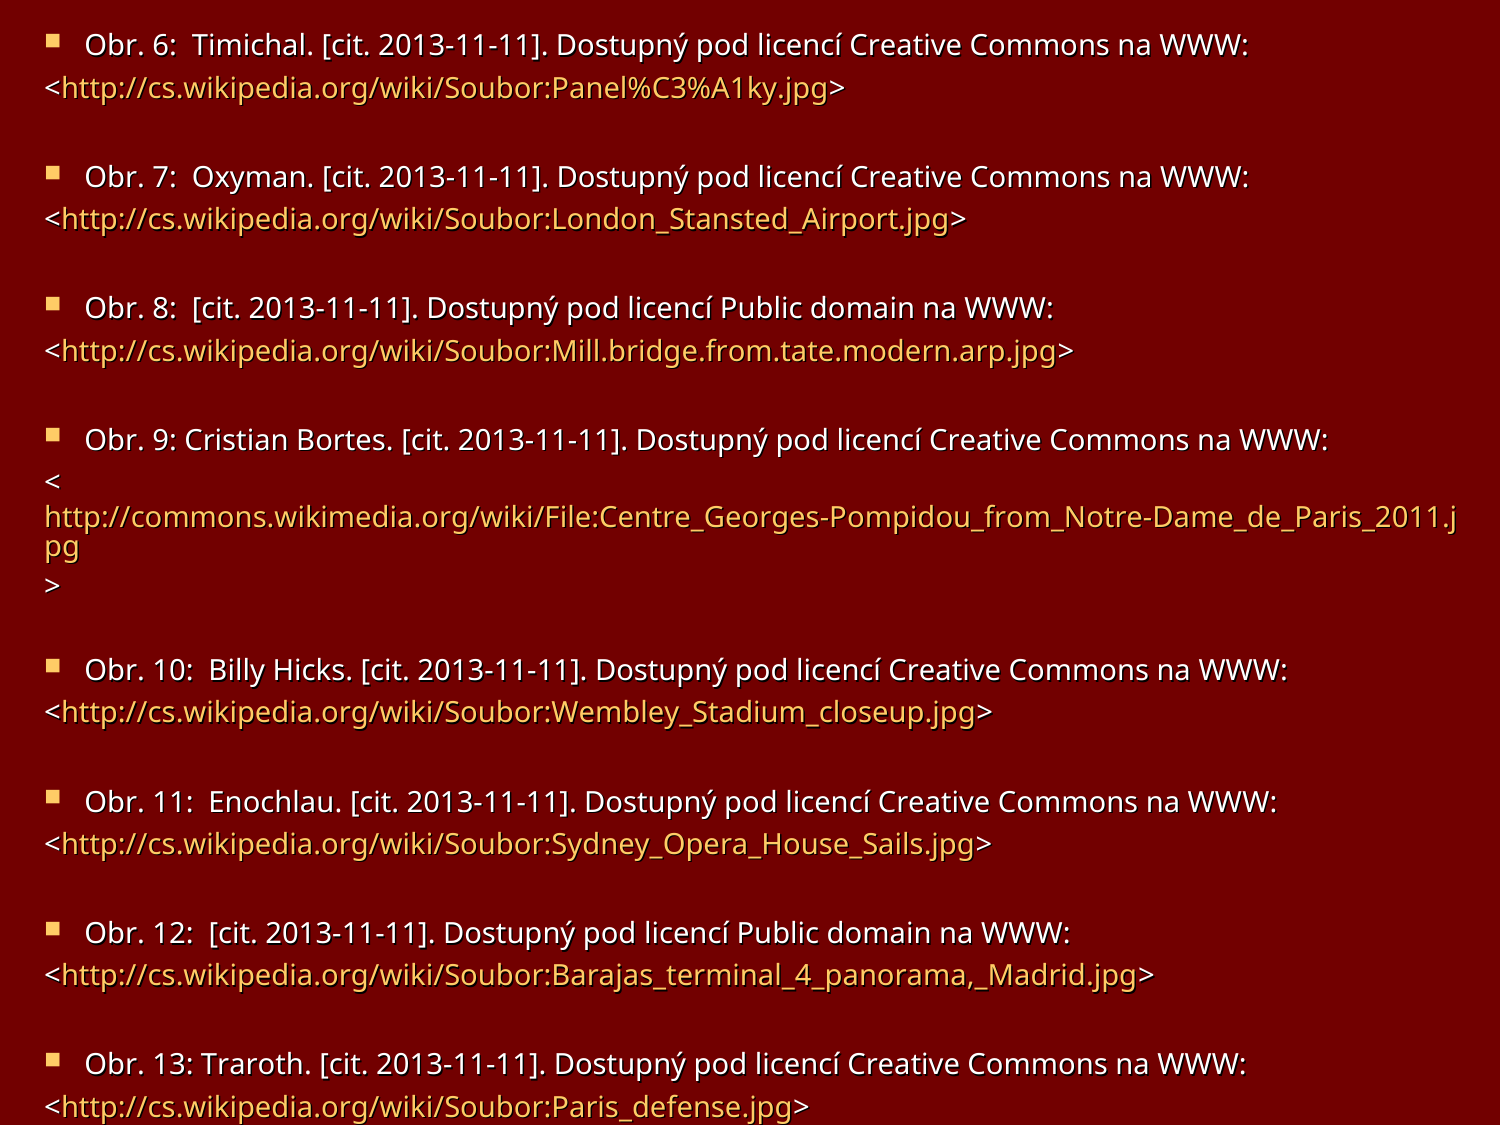

Obr. 6: Timichal. [cit. 2013-11-11]. Dostupný pod licencí Creative Commons na WWW:
<http://cs.wikipedia.org/wiki/Soubor:Panel%C3%A1ky.jpg>
 Obr. 7: Oxyman. [cit. 2013-11-11]. Dostupný pod licencí Creative Commons na WWW:
<http://cs.wikipedia.org/wiki/Soubor:London_Stansted_Airport.jpg>
 Obr. 8: [cit. 2013-11-11]. Dostupný pod licencí Public domain na WWW:
<http://cs.wikipedia.org/wiki/Soubor:Mill.bridge.from.tate.modern.arp.jpg>
 Obr. 9: Cristian Bortes. [cit. 2013-11-11]. Dostupný pod licencí Creative Commons na WWW:
<http://commons.wikimedia.org/wiki/File:Centre_Georges-Pompidou_from_Notre-Dame_de_Paris_2011.jpg>
 Obr. 10: Billy Hicks. [cit. 2013-11-11]. Dostupný pod licencí Creative Commons na WWW:
<http://cs.wikipedia.org/wiki/Soubor:Wembley_Stadium_closeup.jpg>
 Obr. 11: Enochlau. [cit. 2013-11-11]. Dostupný pod licencí Creative Commons na WWW:
<http://cs.wikipedia.org/wiki/Soubor:Sydney_Opera_House_Sails.jpg>
 Obr. 12: [cit. 2013-11-11]. Dostupný pod licencí Public domain na WWW:
<http://cs.wikipedia.org/wiki/Soubor:Barajas_terminal_4_panorama,_Madrid.jpg>
 Obr. 13: Traroth. [cit. 2013-11-11]. Dostupný pod licencí Creative Commons na WWW:
<http://cs.wikipedia.org/wiki/Soubor:Paris_defense.jpg>
 Obr. 14: squirrel83. [cit. 2013-11-11]. Dostupný pod licencí Creative Commons na WWW:
<http://cs.wikipedia.org/wiki/Soubor:1_WTC_May_2013_(1).jpg>